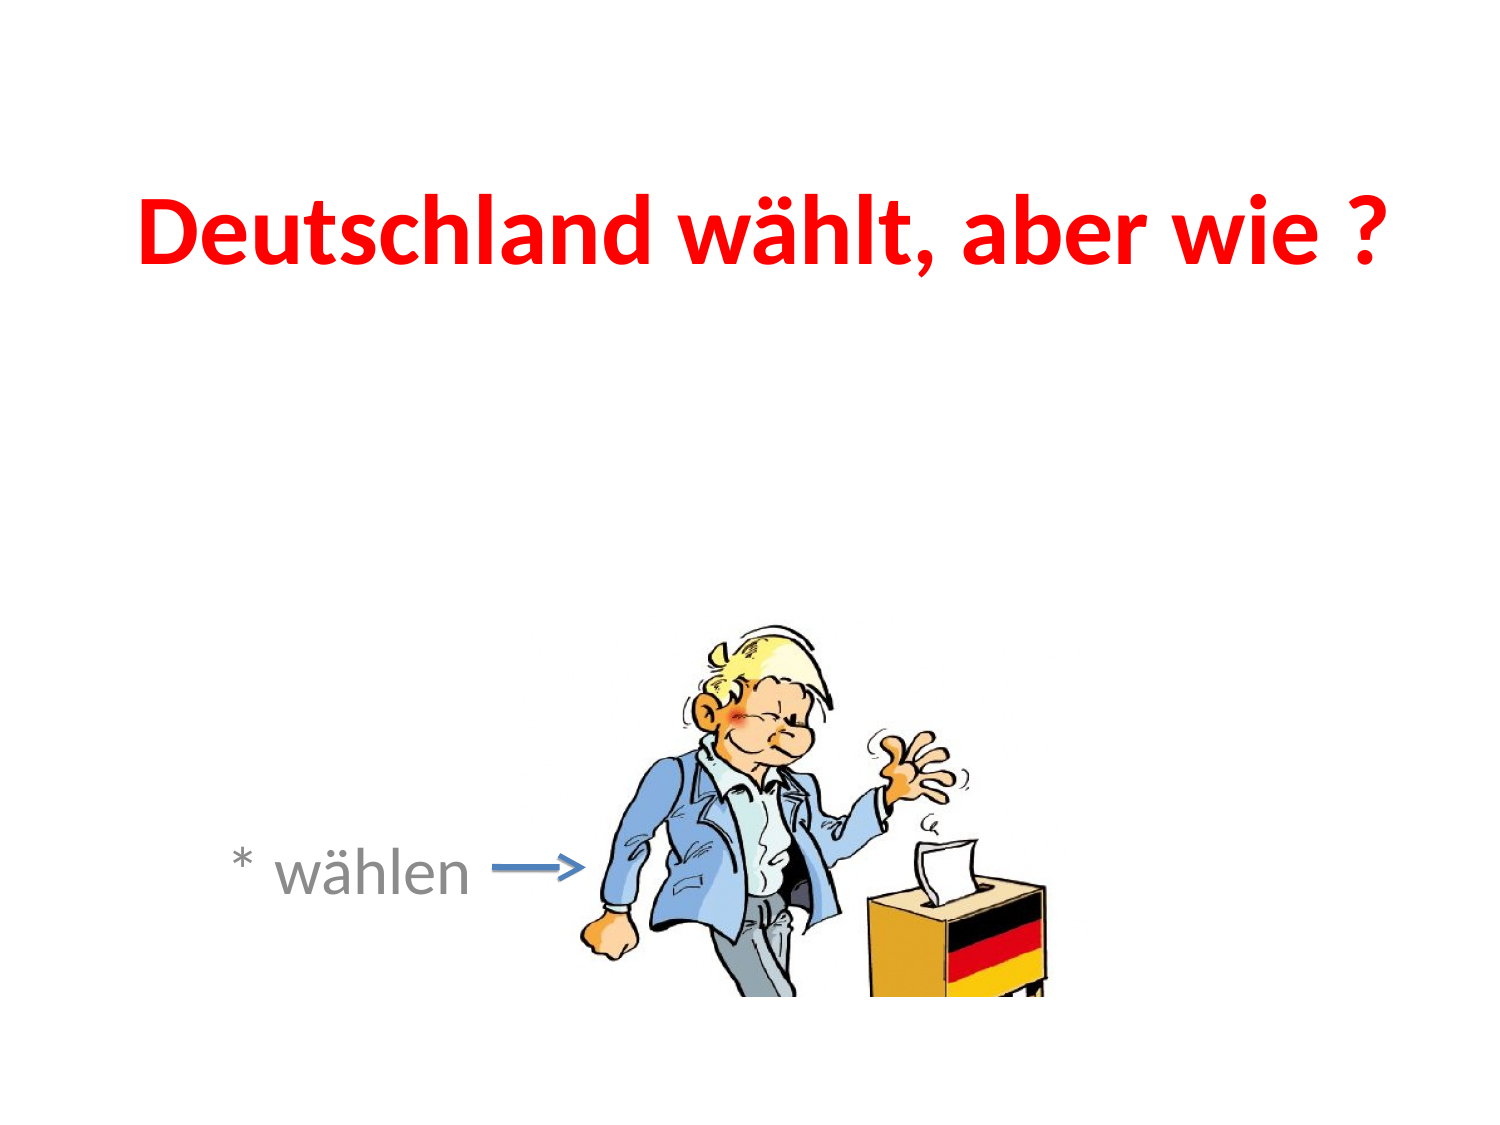

# Deutschland wählt, aber wie ?
* wählen